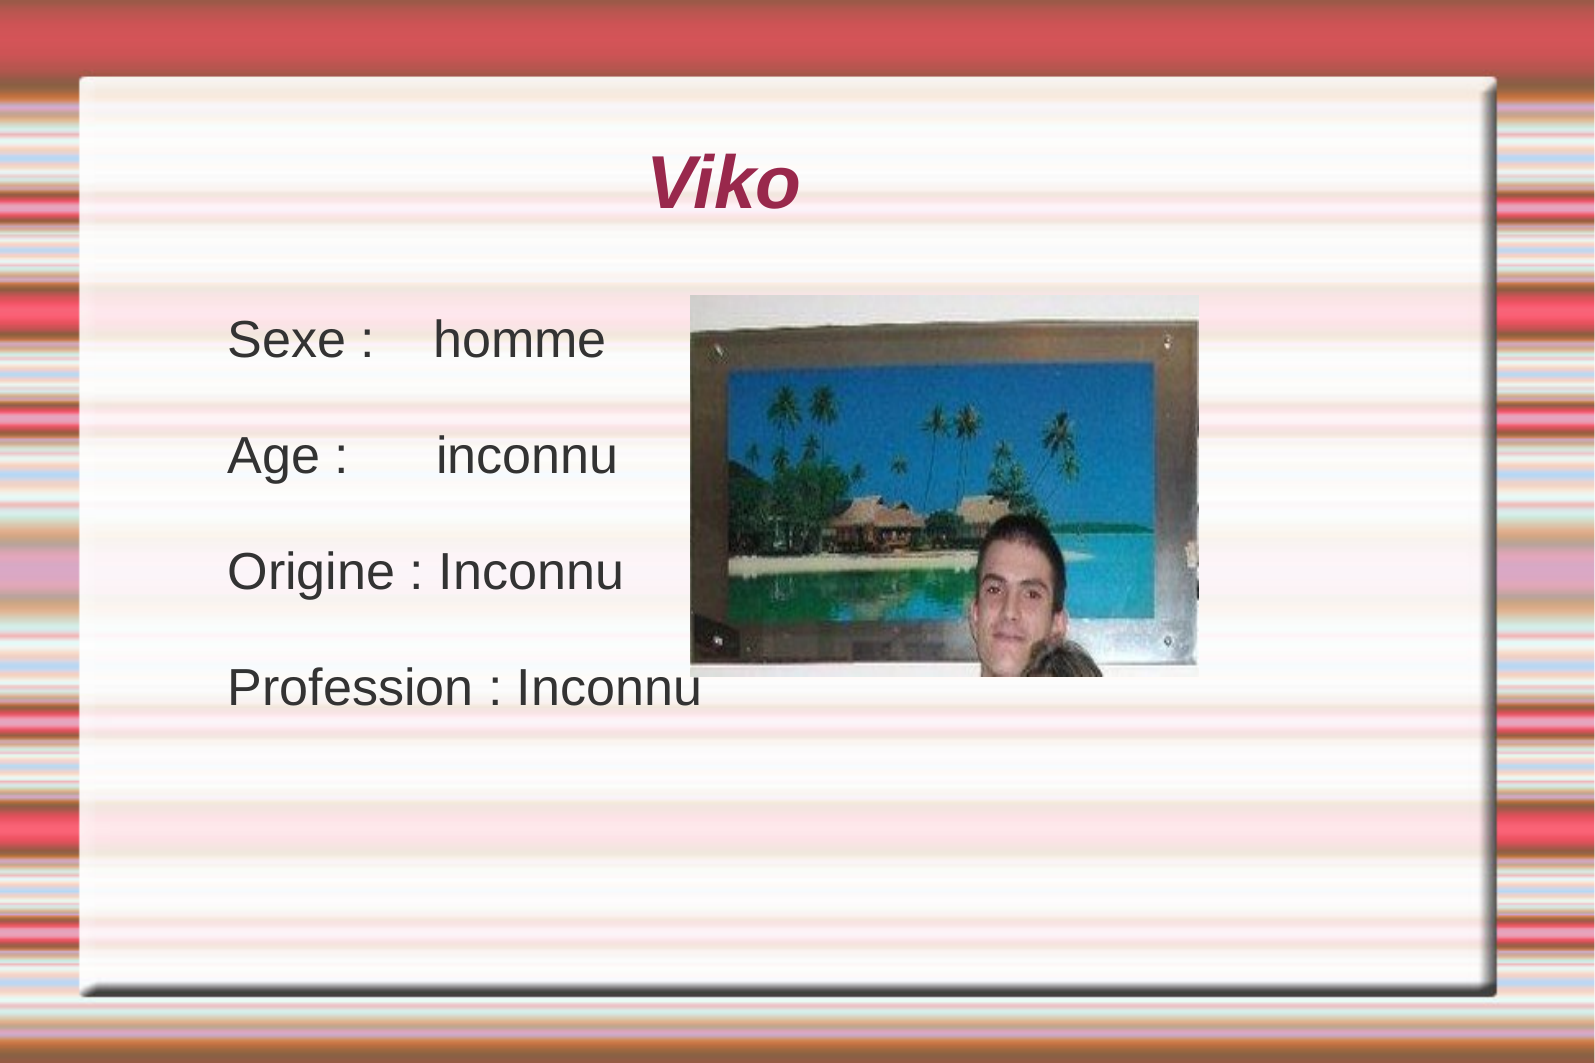

Viko
Sexe : homme
Age : inconnu
Origine : Inconnu
Profession : Inconnu